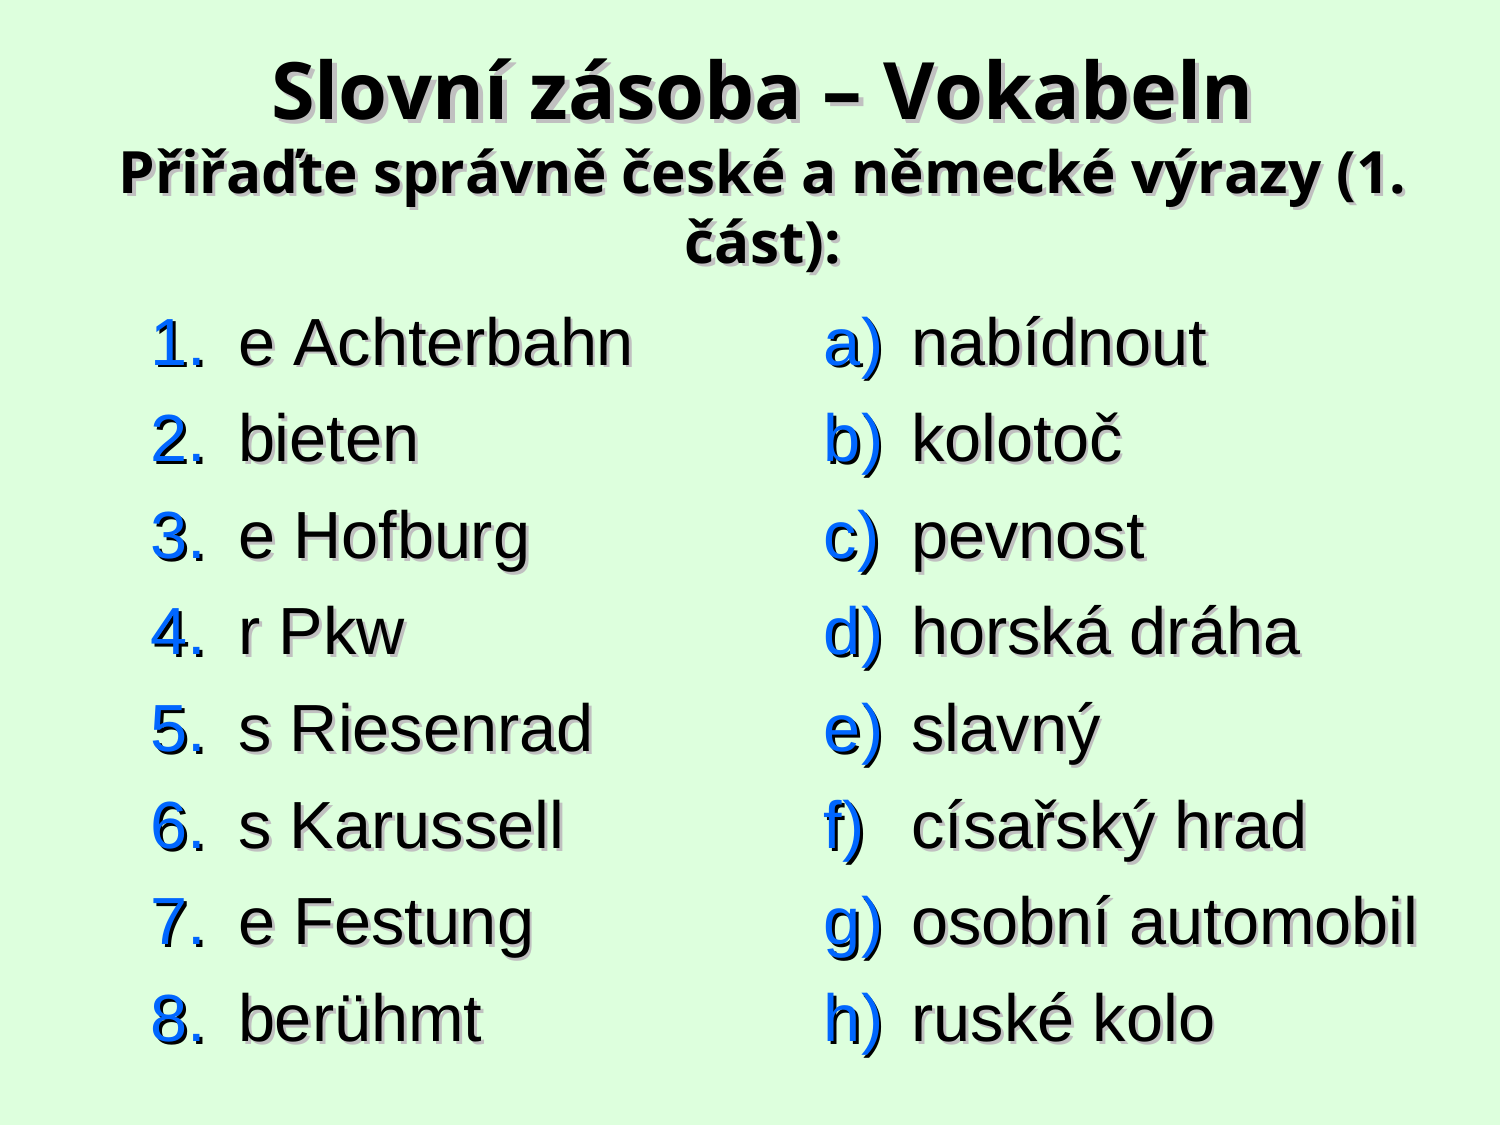

# Slovní zásoba – Vokabeln Přiřaďte správně české a německé výrazy (1. část):
e Achterbahn
bieten
e Hofburg
r Pkw
s Riesenrad
s Karussell
e Festung
berühmt
nabídnout
kolotoč
pevnost
horská dráha
slavný
císařský hrad
osobní automobil
ruské kolo